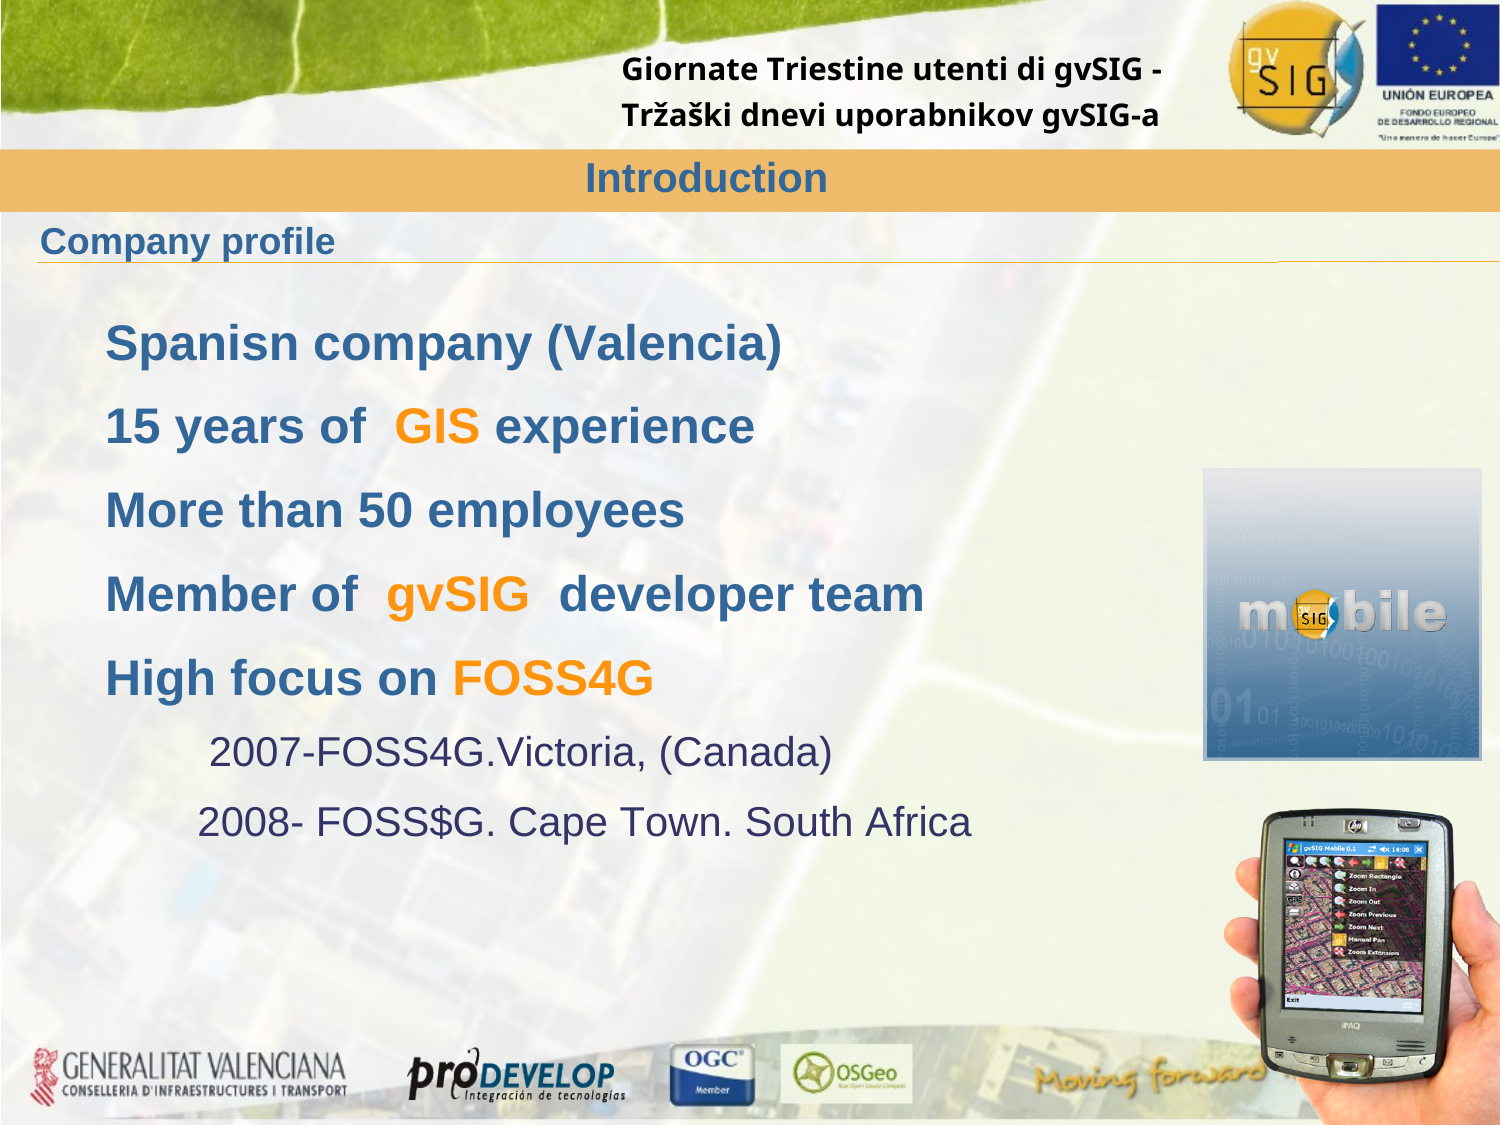

Introduction
Company profile
 Spanisn company (Valencia)
 15 years of GIS experience
 More than 50 employees
 Member of gvSIG developer team
 High focus on FOSS4G
 2007-FOSS4G.Victoria, (Canada)
2008- FOSS$G. Cape Town. South Africa